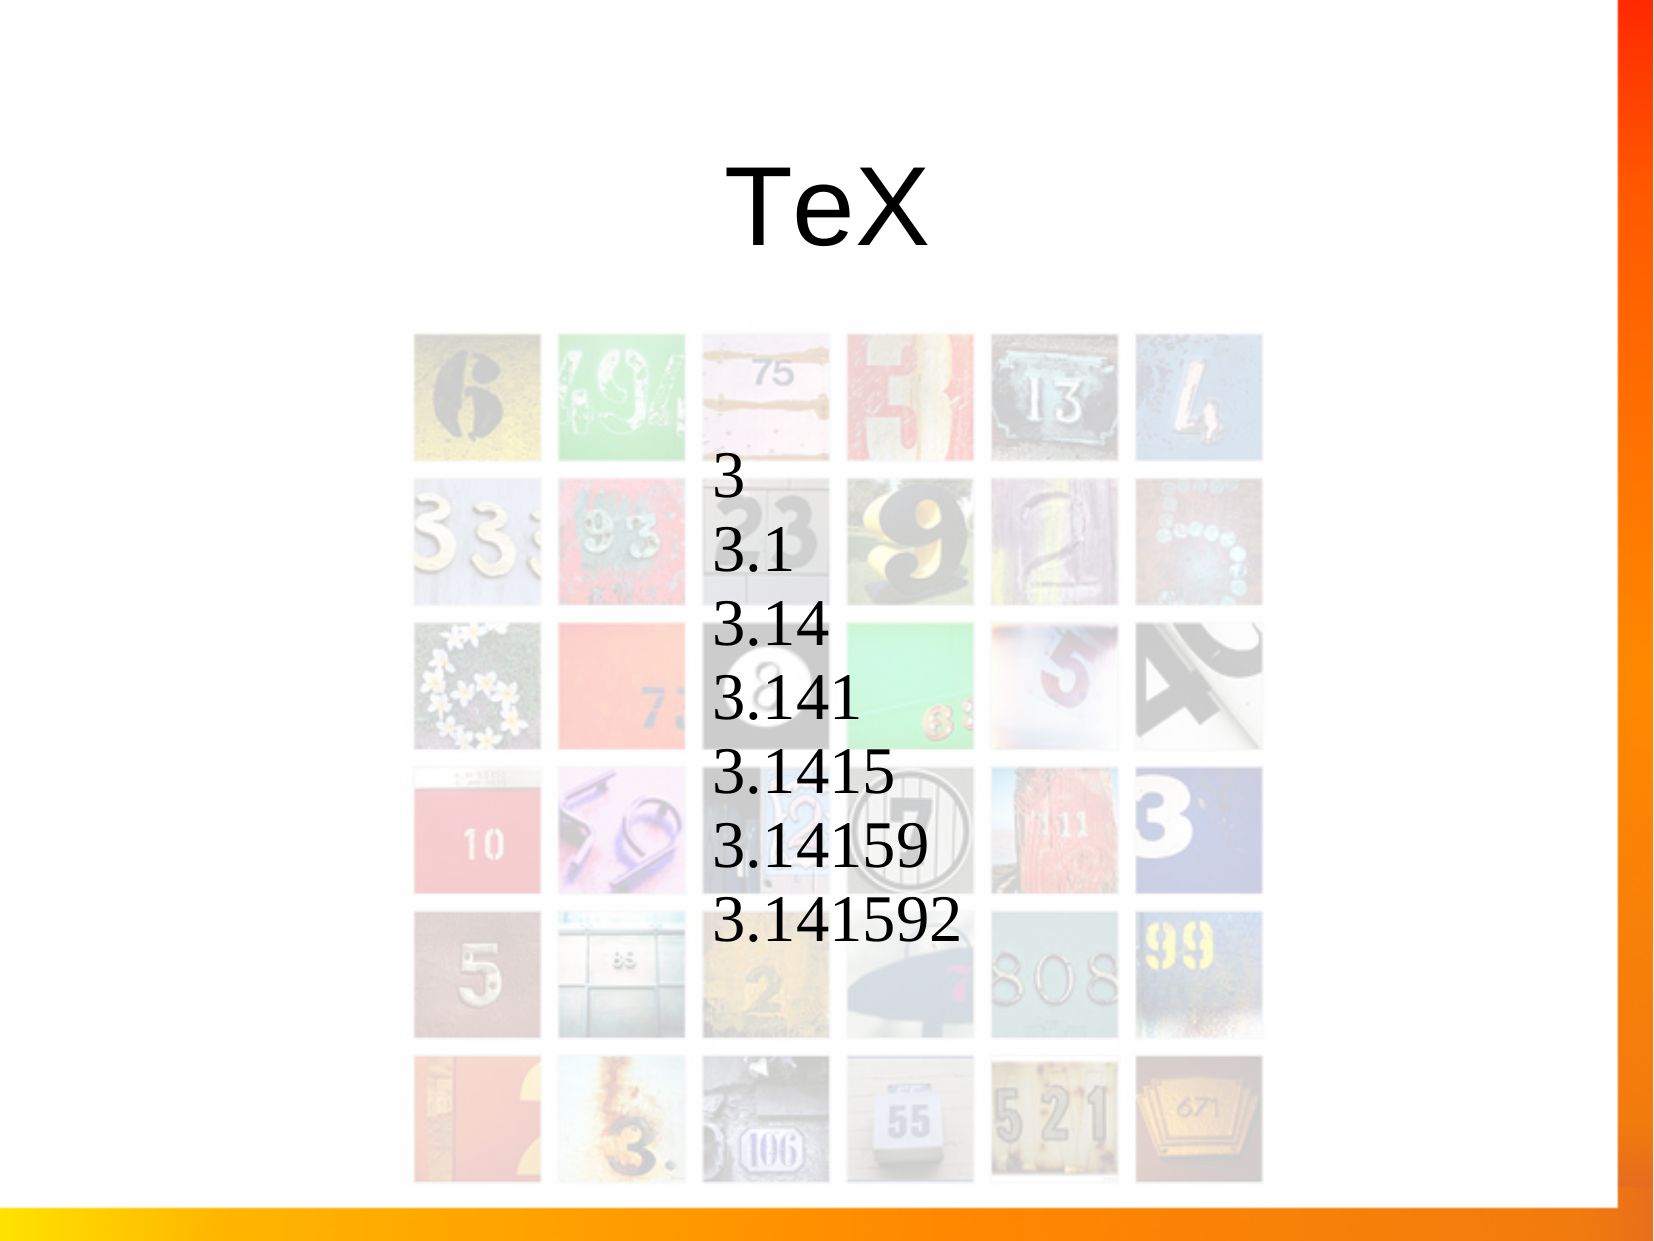

# TeX
3
3.1
3.14
3.141
3.1415
3.14159
3.141592